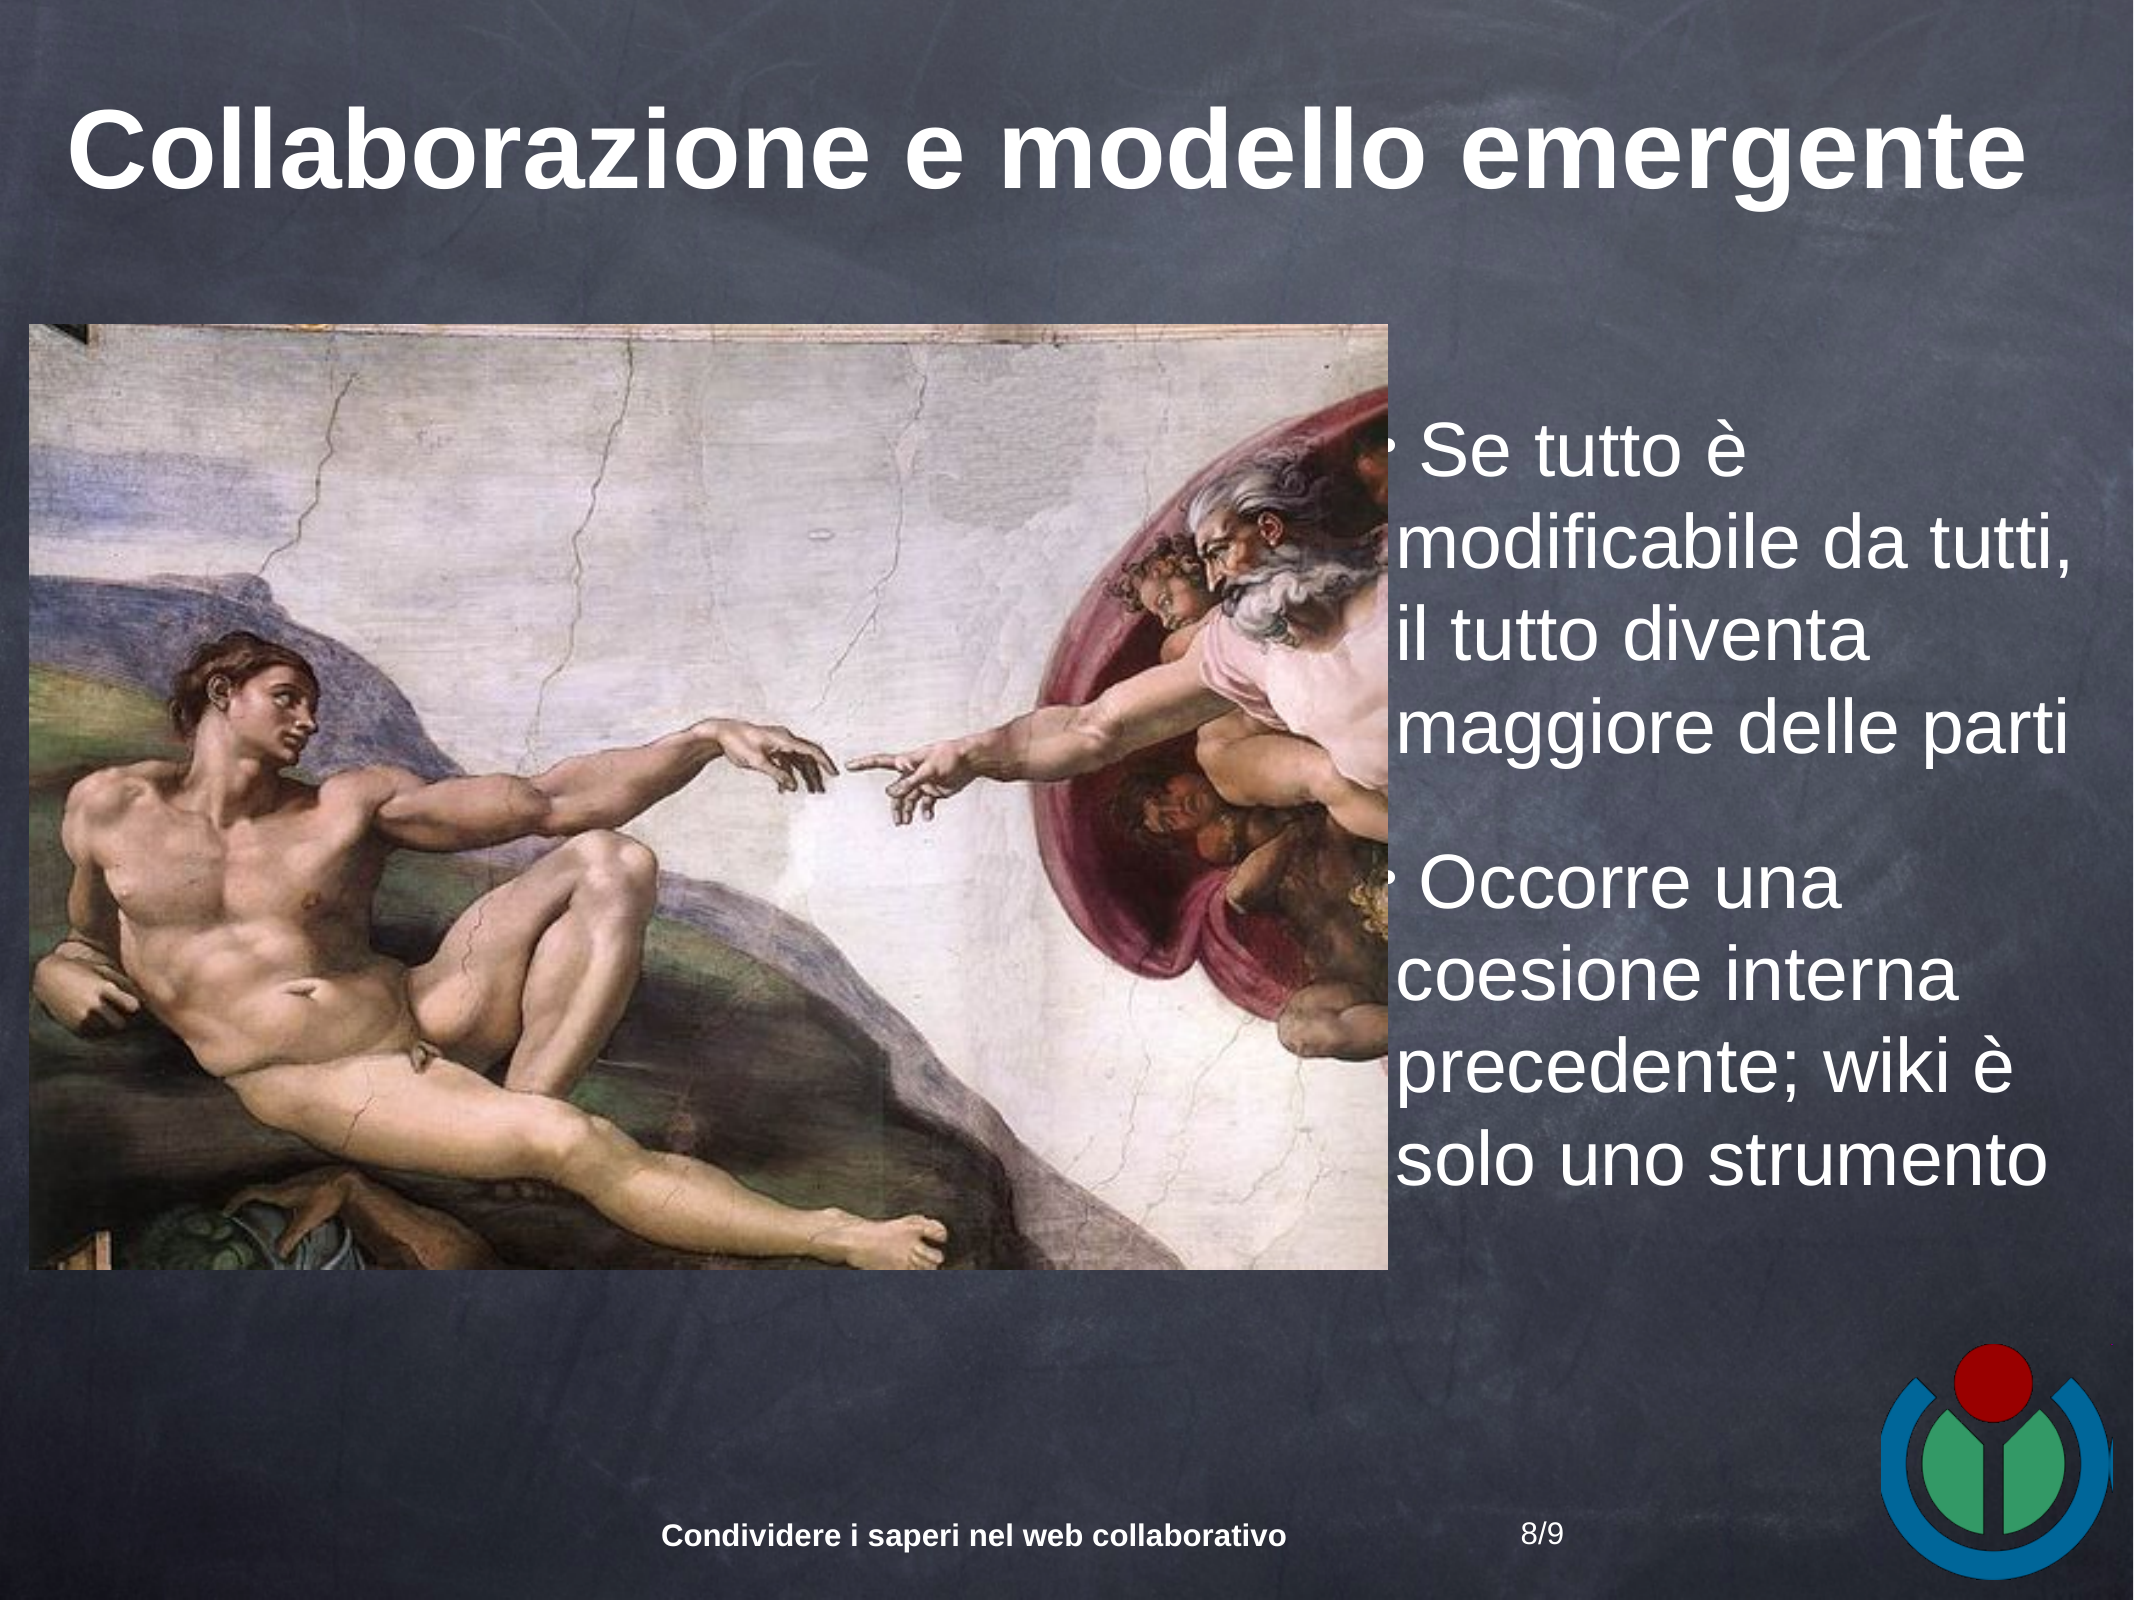

Collaborazione e modello emergente
# Se tutto è modificabile da tutti, il tutto diventa maggiore delle parti
 Occorre una coesione interna precedente; wiki è solo uno strumento